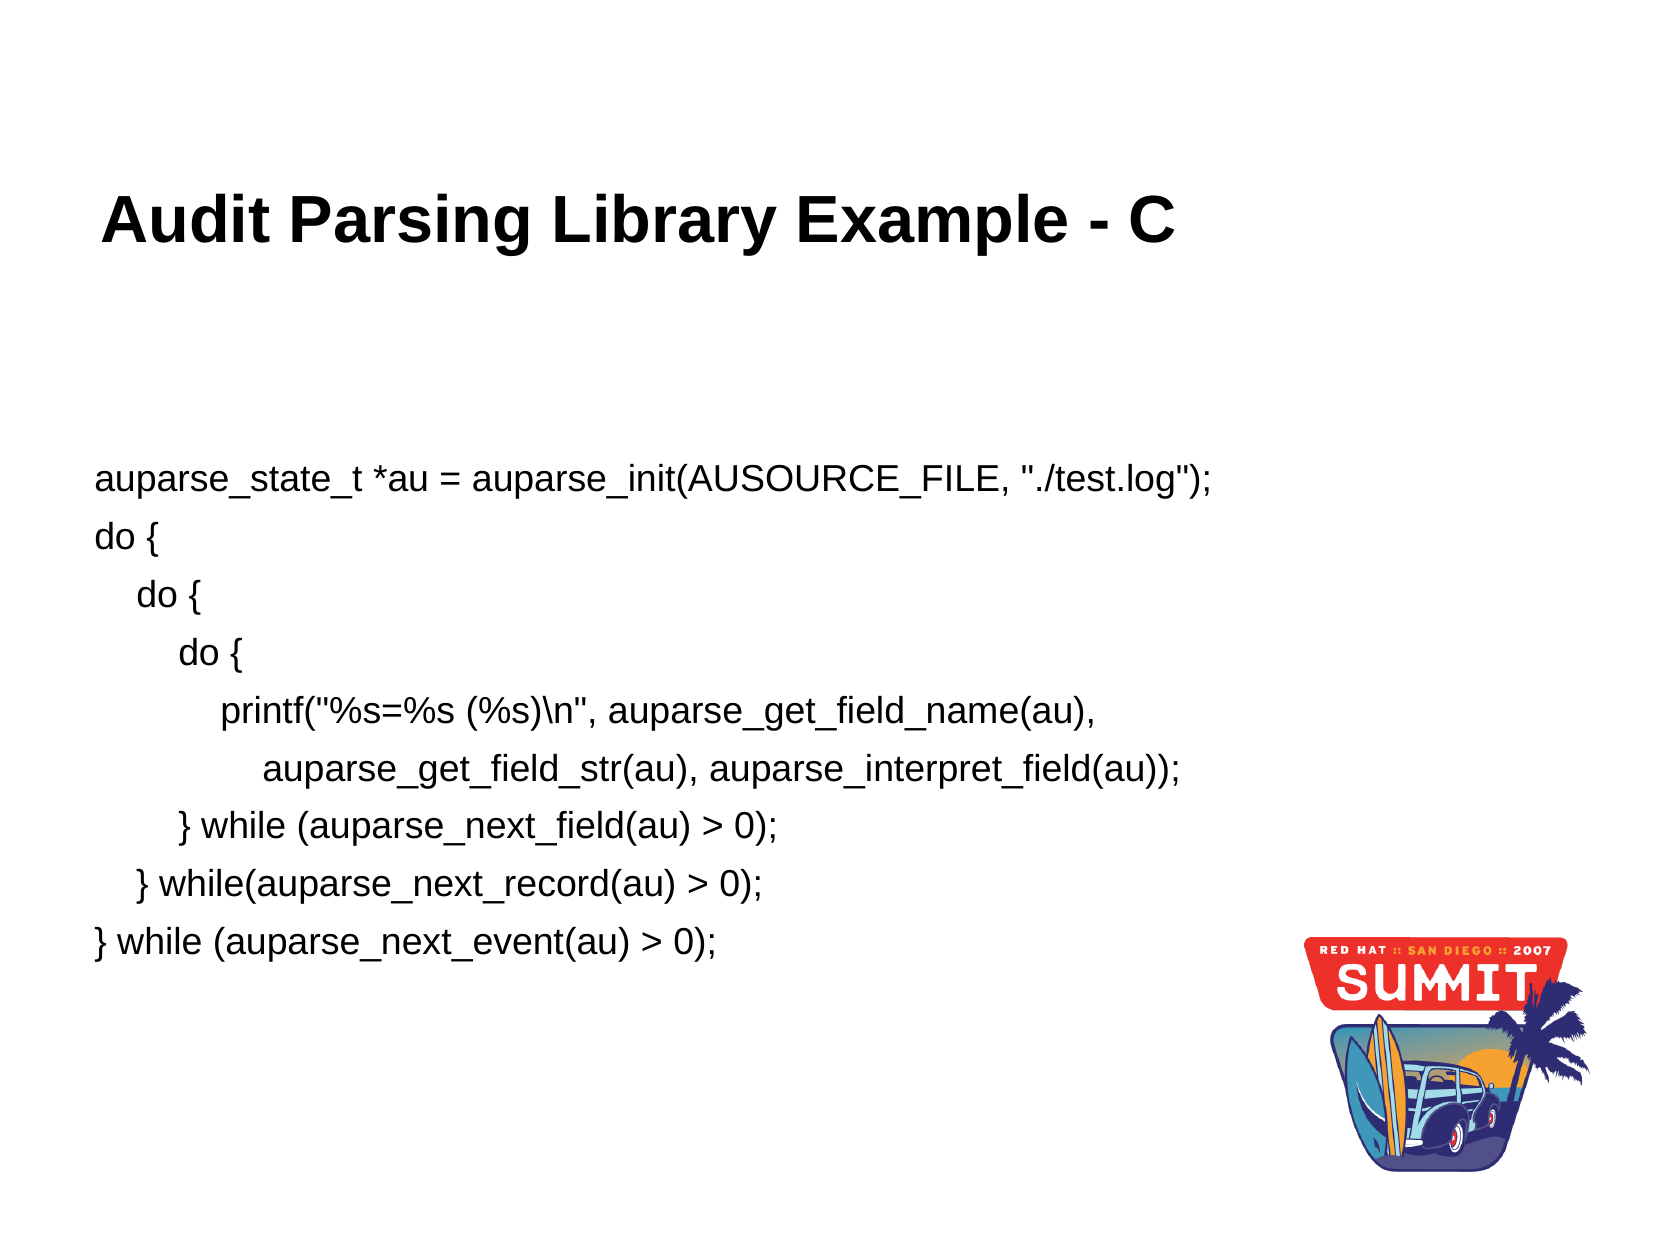

# Audit Parsing Library Example - C
auparse_state_t *au = auparse_init(AUSOURCE_FILE, "./test.log");
do {
	 do {
 do {
	 printf("%s=%s (%s)\n", auparse_get_field_name(au),
 auparse_get_field_str(au), auparse_interpret_field(au));
 } while (auparse_next_field(au) > 0);
 } while(auparse_next_record(au) > 0);
} while (auparse_next_event(au) > 0);